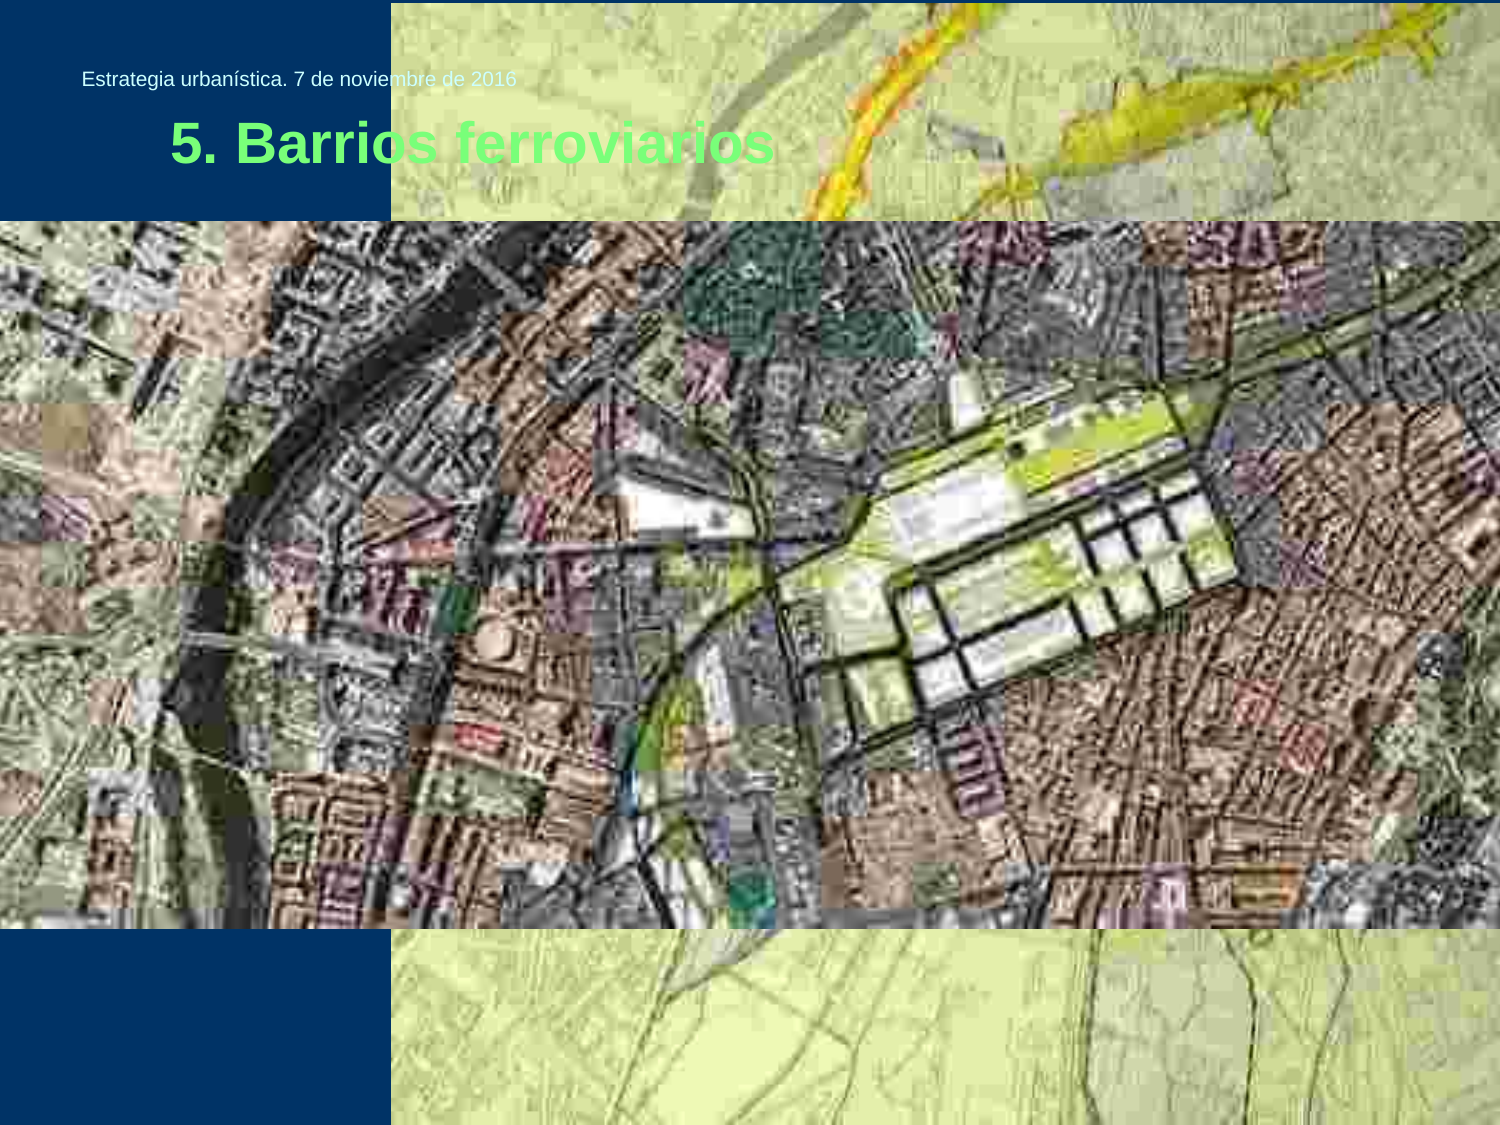

Estrategia urbanística. 7 de noviembre de 2016
5. Barrios ferroviarios